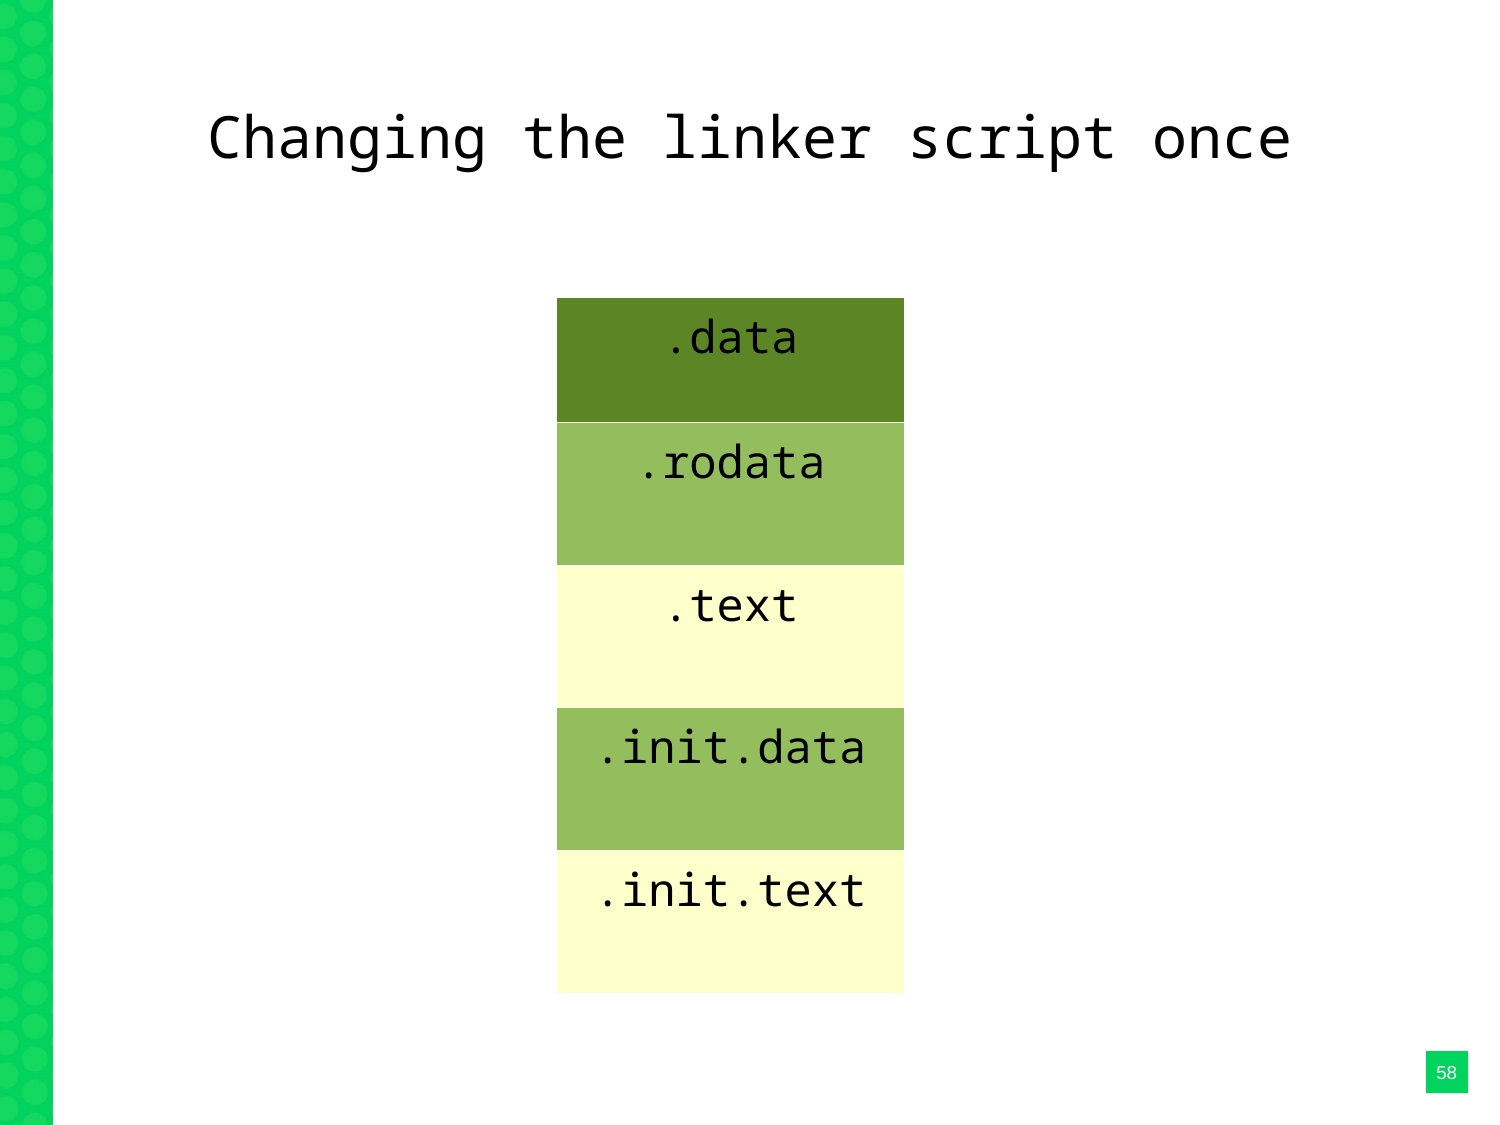

# Changing the linker script once
| .data |
| --- |
| .rodata |
| .text |
| .init.data |
| .init.text |